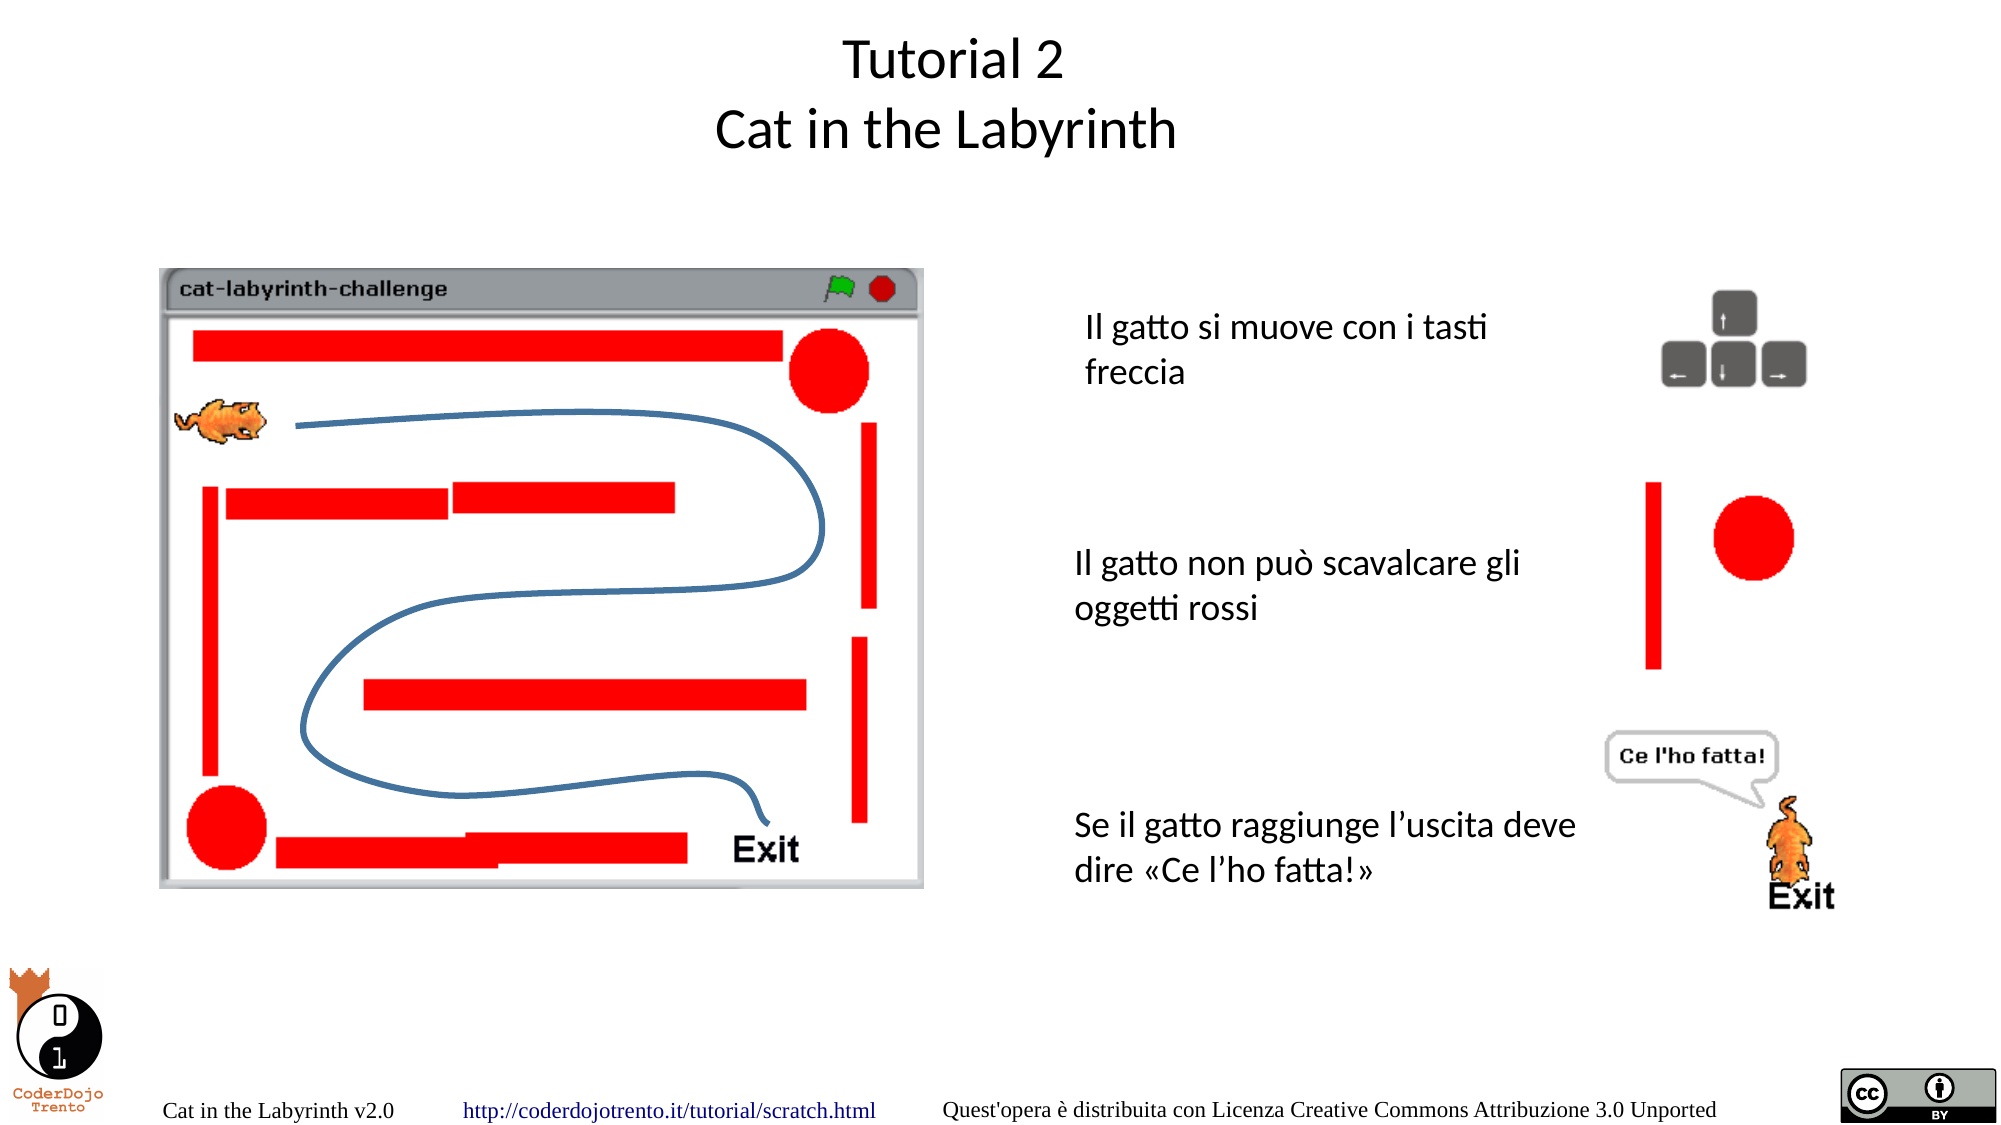

Tutorial 2
Cat in the Labyrinth
Il gatto si muove con i tasti freccia
Il gatto non può scavalcare gli oggetti rossi
Se il gatto raggiunge l’uscita deve dire «Ce l’ho fatta!»
 Quest'opera è distribuita con Licenza Creative Commons Attribuzione 3.0 Unported
http://coderdojotrento.it/tutorial/scratch.html
Cat in the Labyrinth v2.0